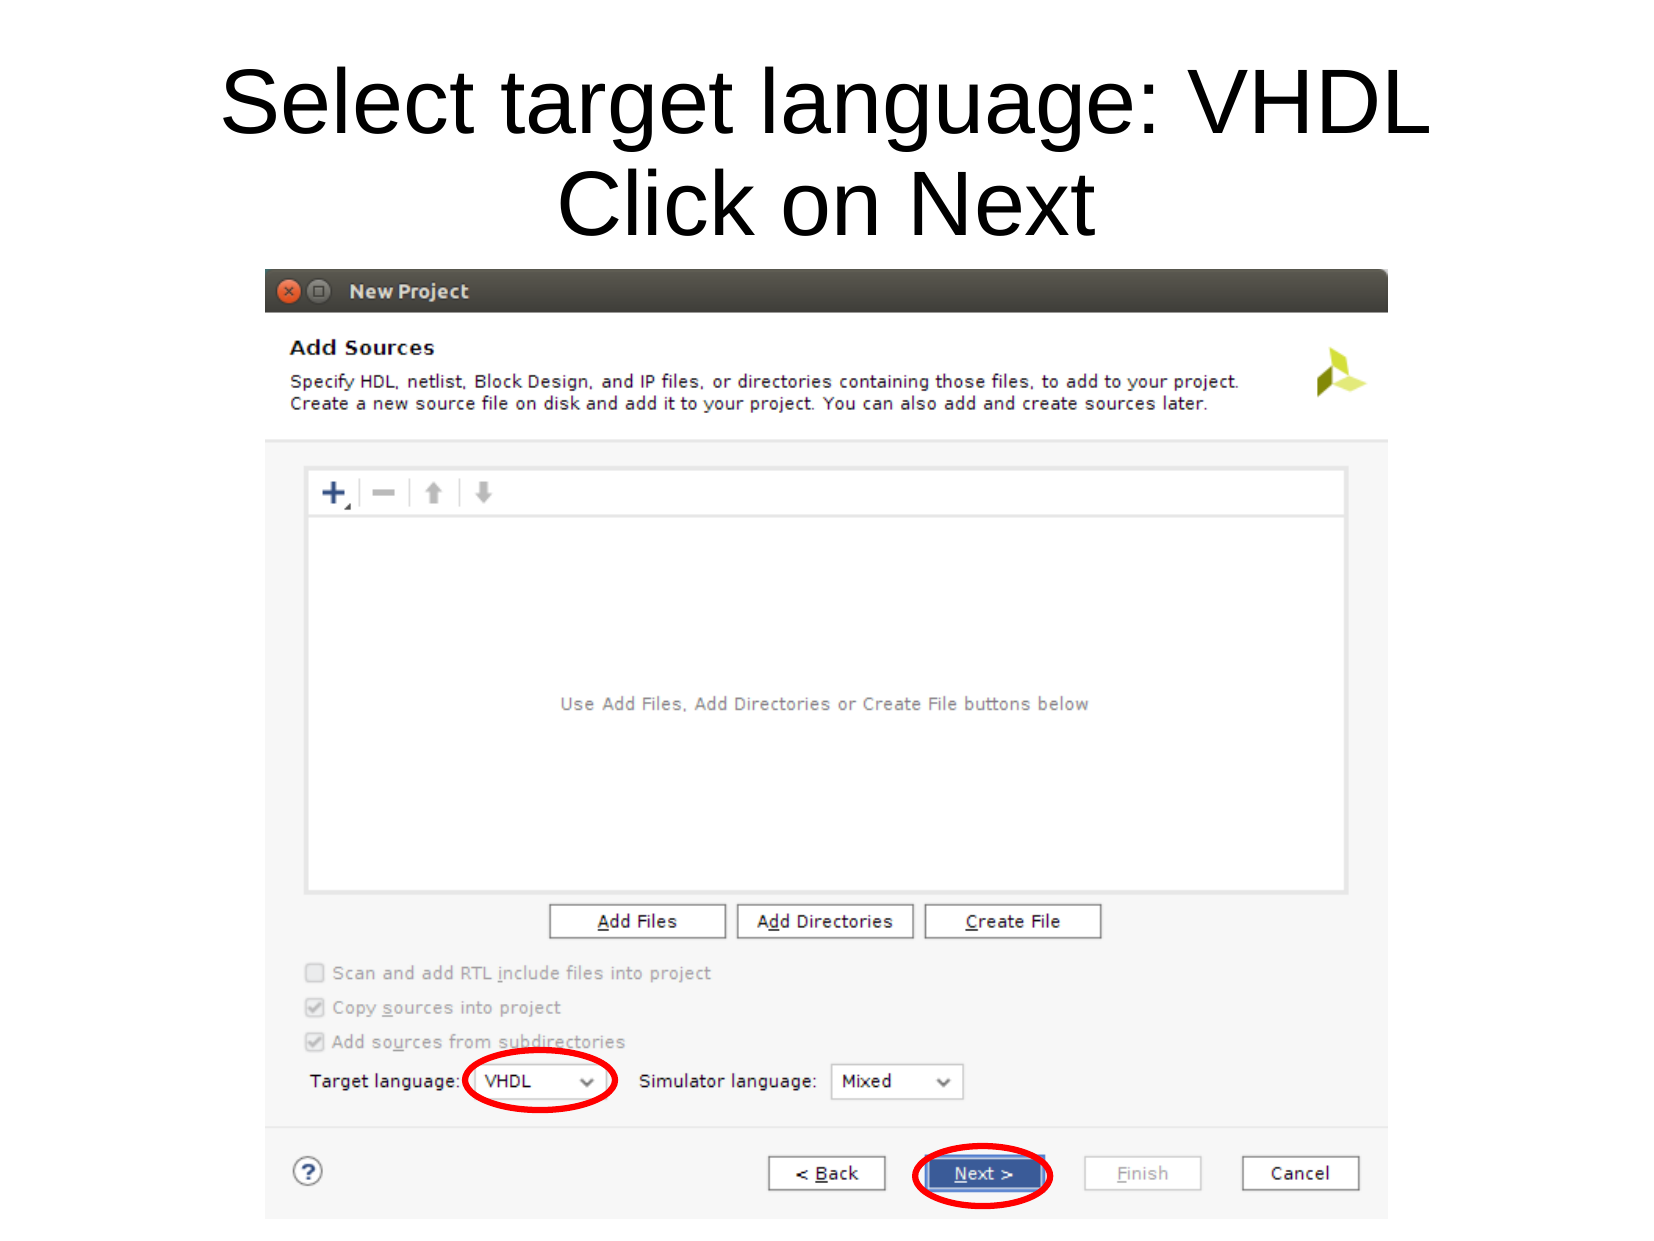

# Select target language: VHDL Click on Next